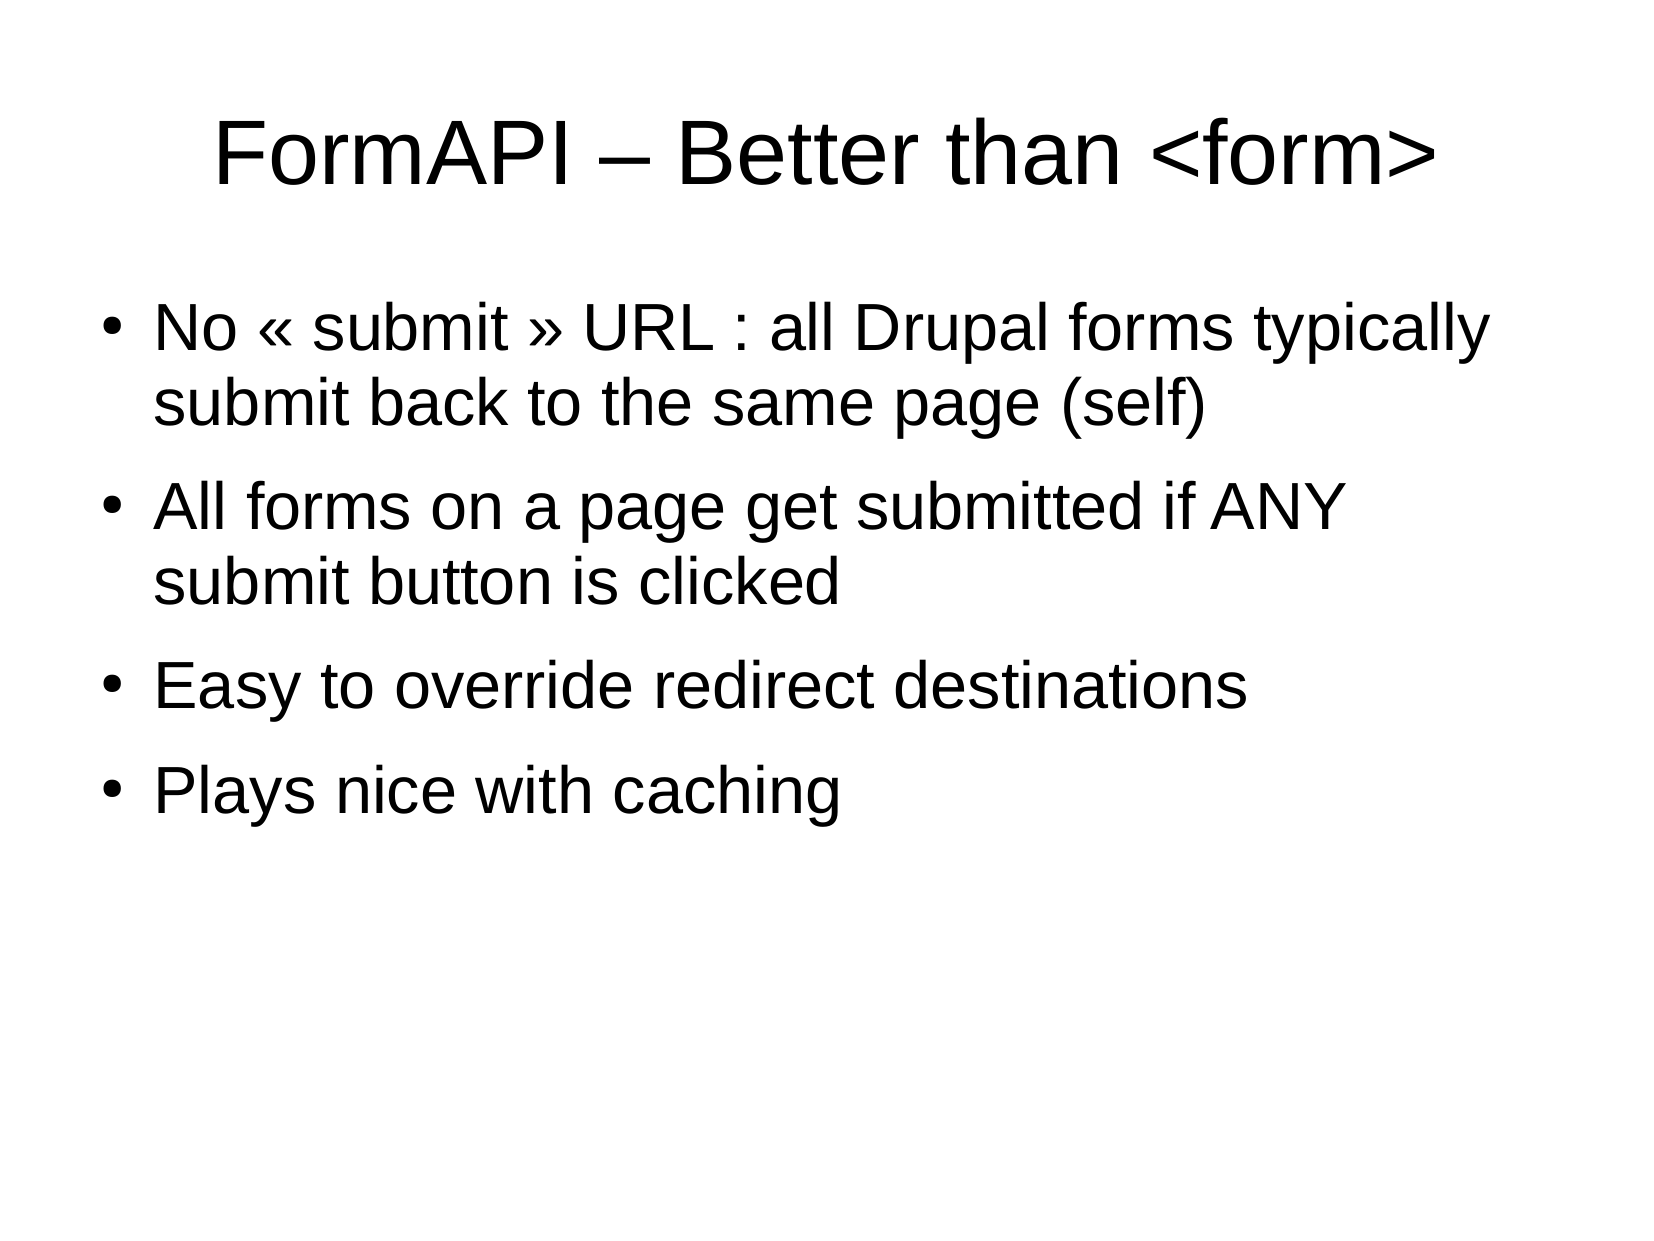

# FormAPI – Better than <form>
No « submit » URL : all Drupal forms typically submit back to the same page (self)
All forms on a page get submitted if ANY submit button is clicked
Easy to override redirect destinations
Plays nice with caching